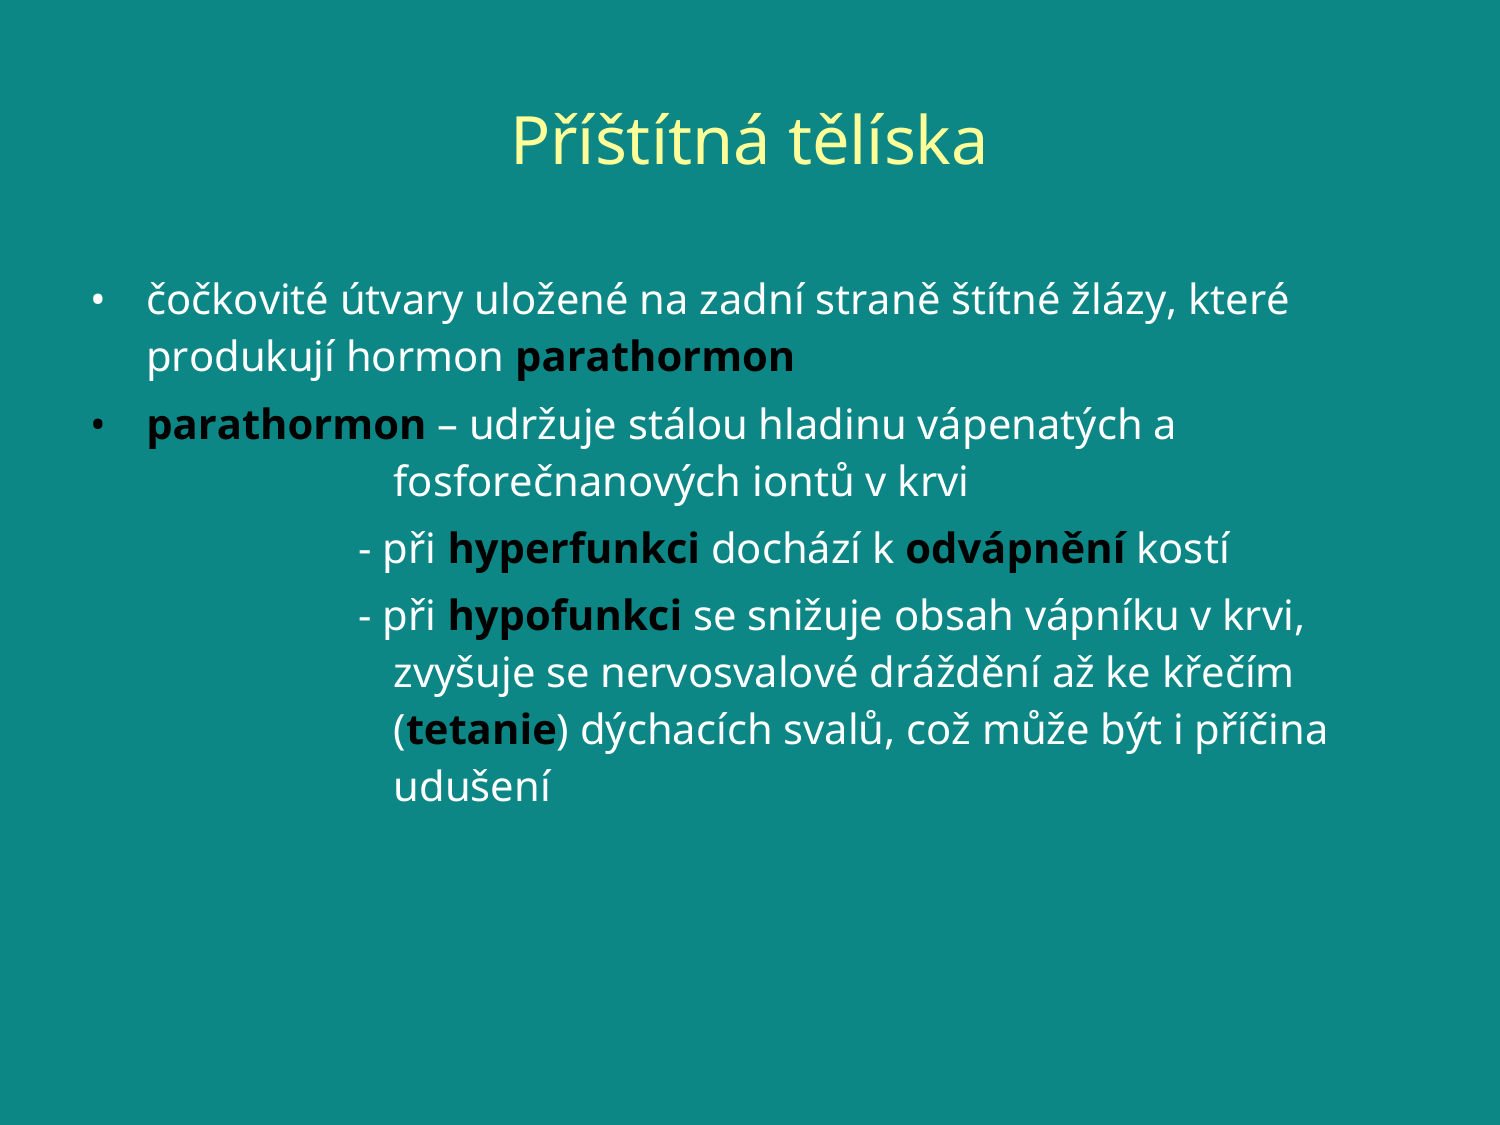

# Příštítná tělíska
čočkovité útvary uložené na zadní straně štítné žlázy, které produkují hormon parathormon
parathormon – udržuje stálou hladinu vápenatých a
 fosforečnanových iontů v krvi
 - při hyperfunkci dochází k odvápnění kostí
 - při hypofunkci se snižuje obsah vápníku v krvi,
 zvyšuje se nervosvalové dráždění až ke křečím
 (tetanie) dýchacích svalů, což může být i příčina
 udušení